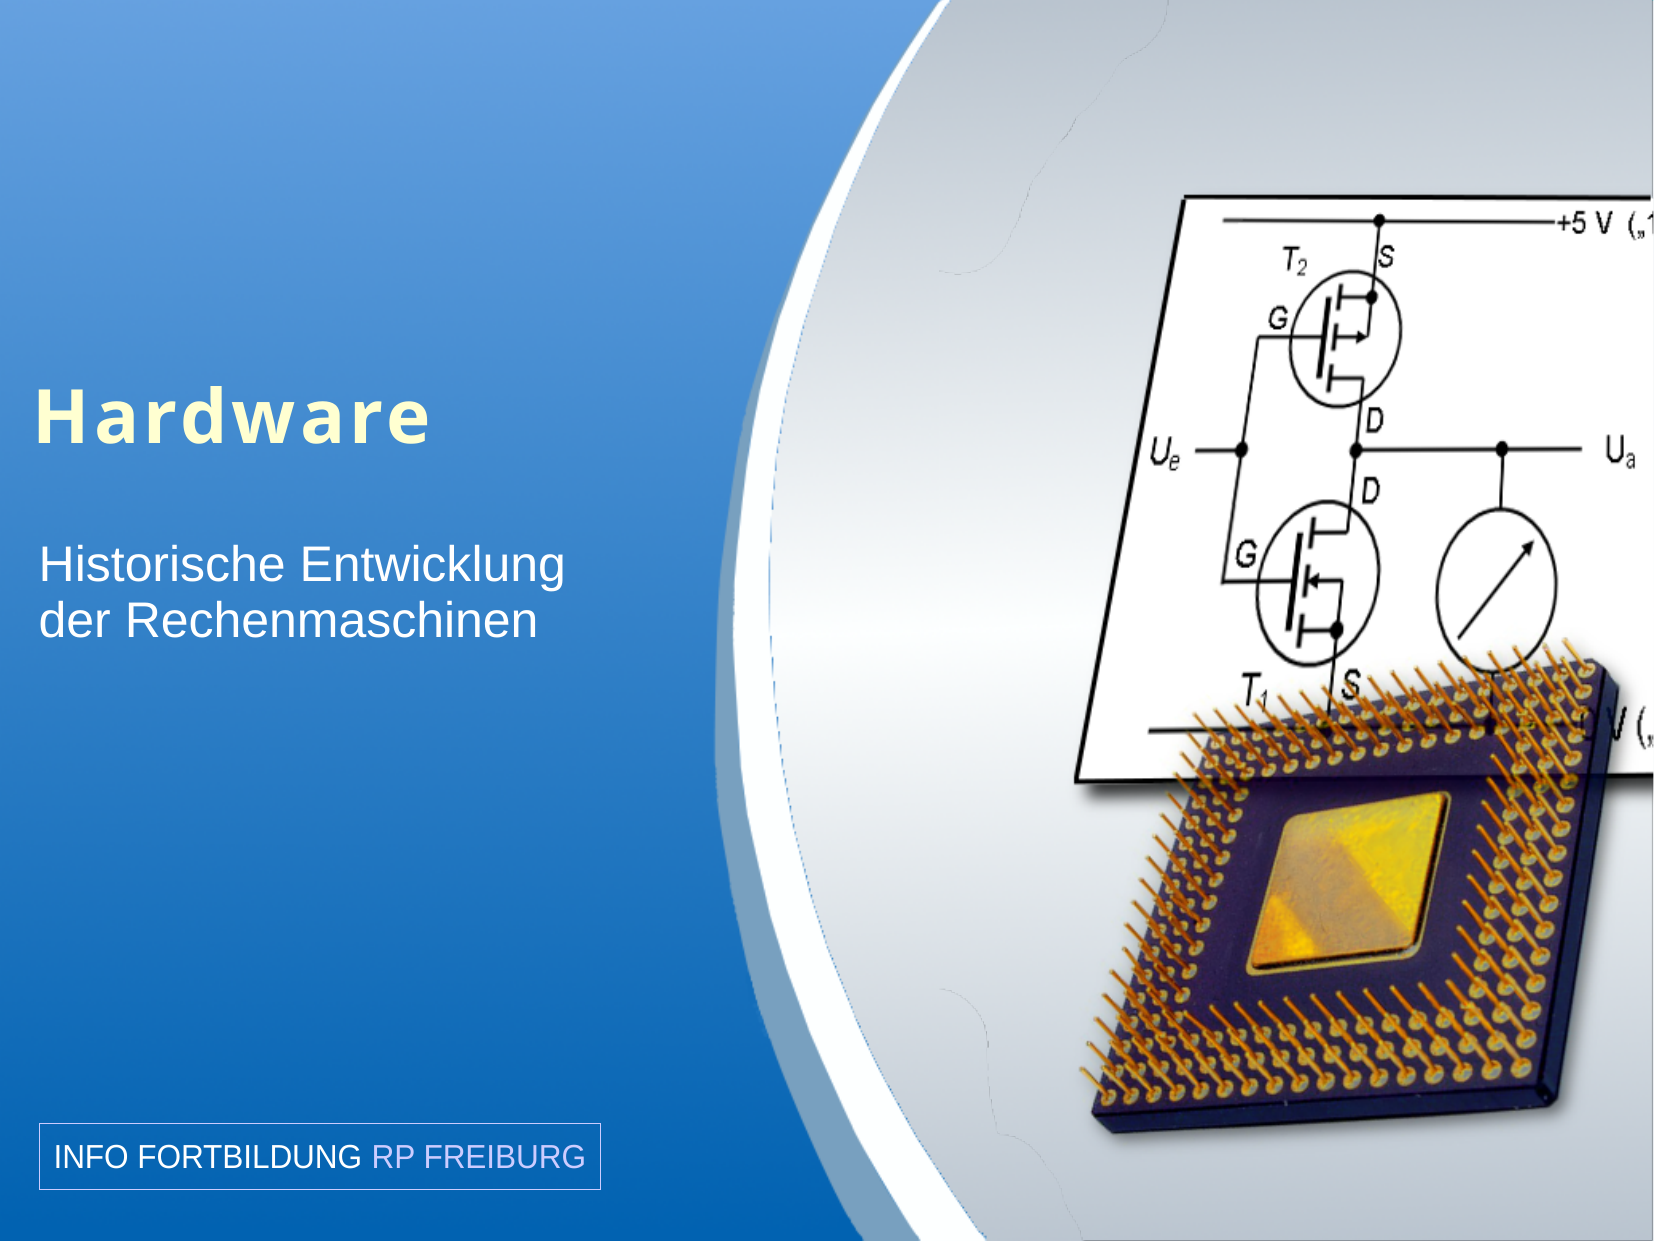

Hardware
Historische Entwicklung
der Rechenmaschinen
INFO FORTBILDUNG RP FREIBURG